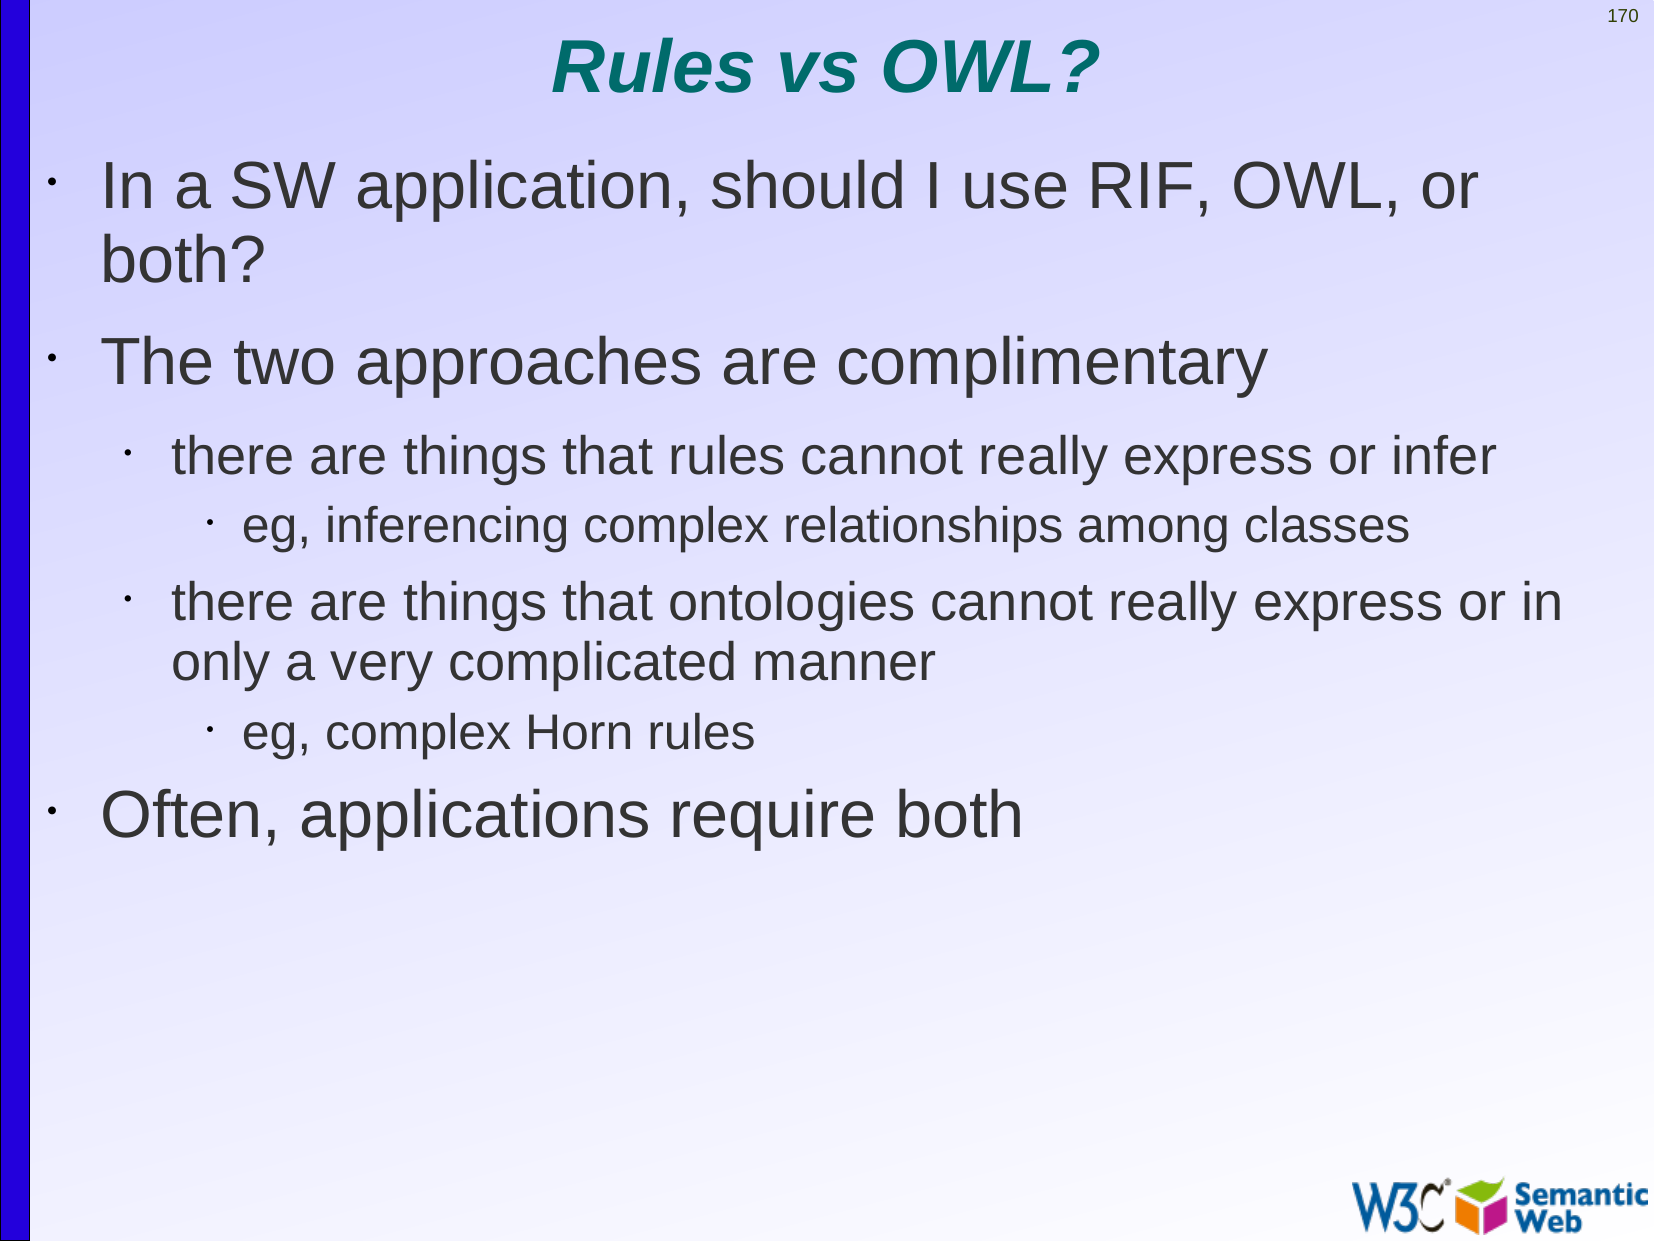

# Rules vs OWL?
In a SW application, should I use RIF, OWL, or both?
The two approaches are complimentary
there are things that rules cannot really express or infer
eg, inferencing complex relationships among classes
there are things that ontologies cannot really express or in only a very complicated manner
eg, complex Horn rules
Often, applications require both